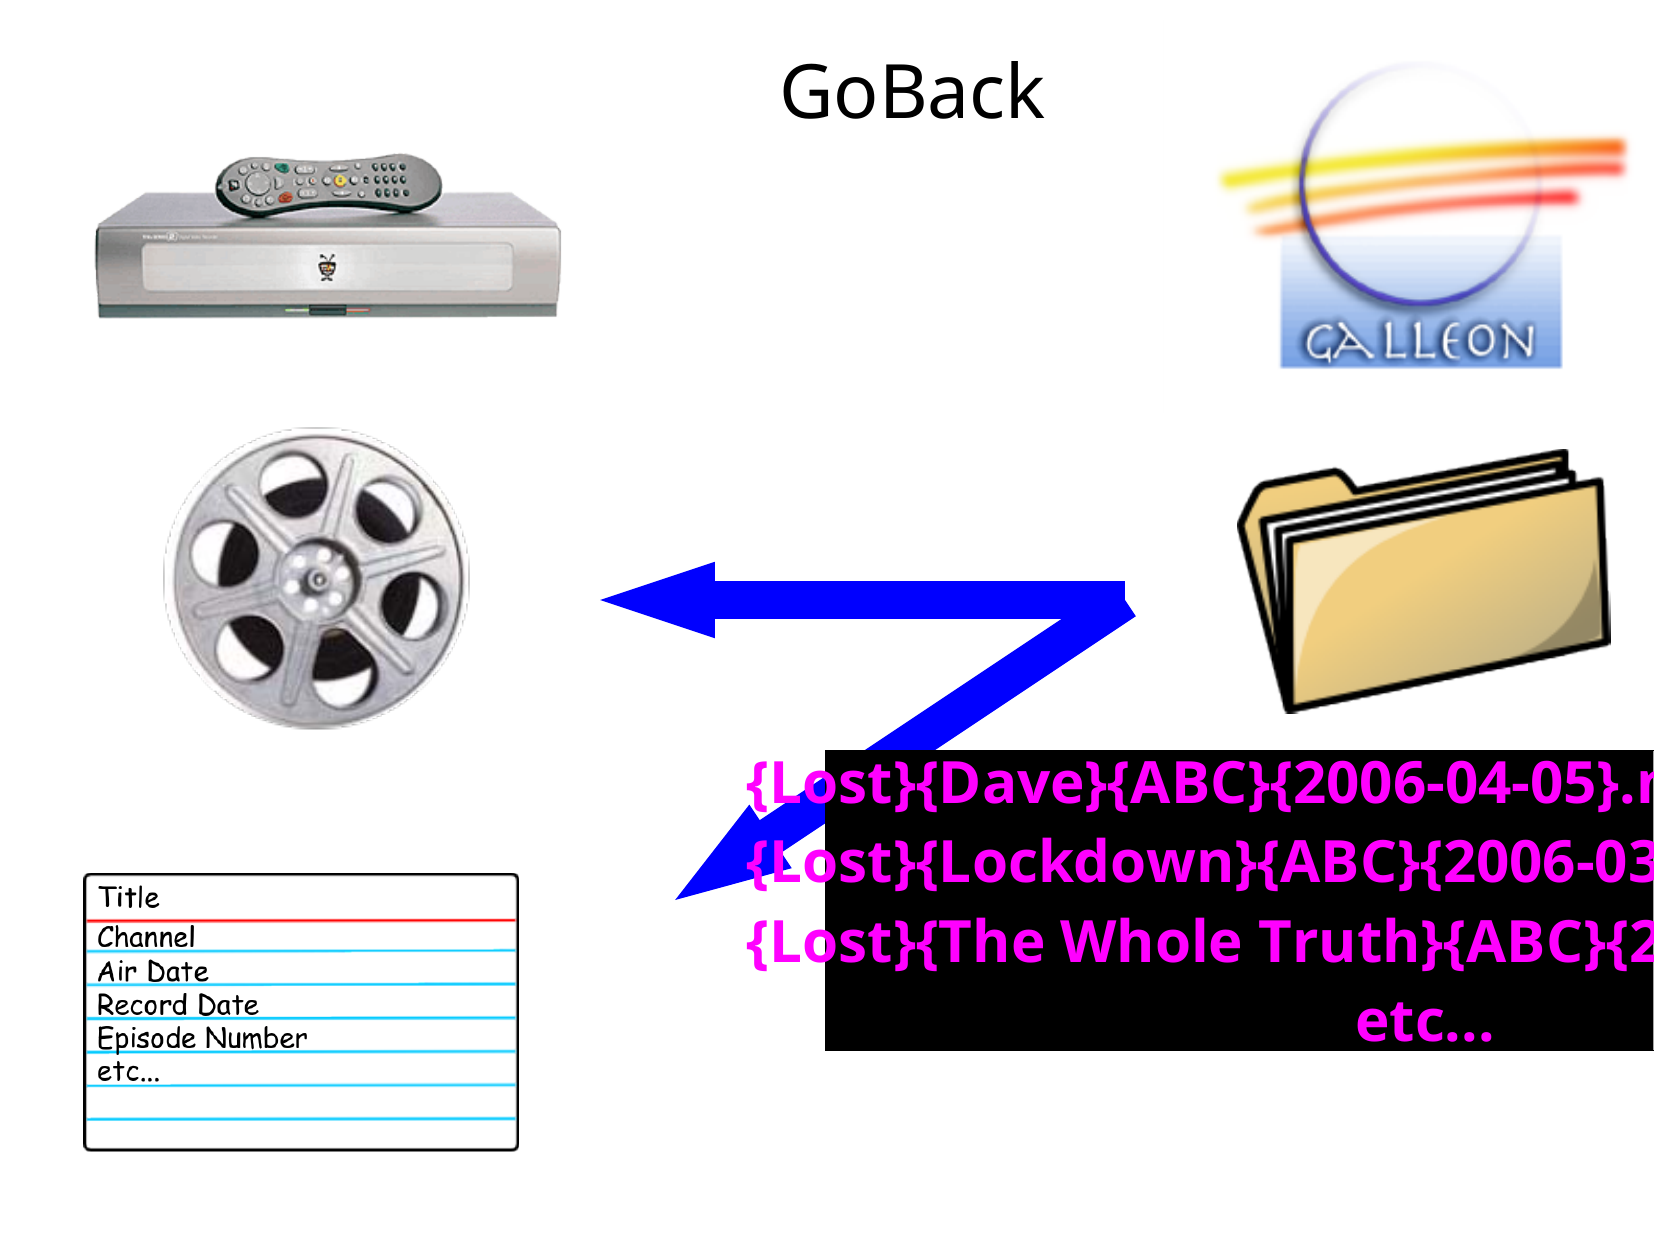

GoBack
{Lost}{Dave}{ABC}{2006-04-05}.mpg
{Lost}{Lockdown}{ABC}{2006-03-29}.mpg
{Lost}{The Whole Truth}{ABC}{2006-03-22}.mpg
etc...